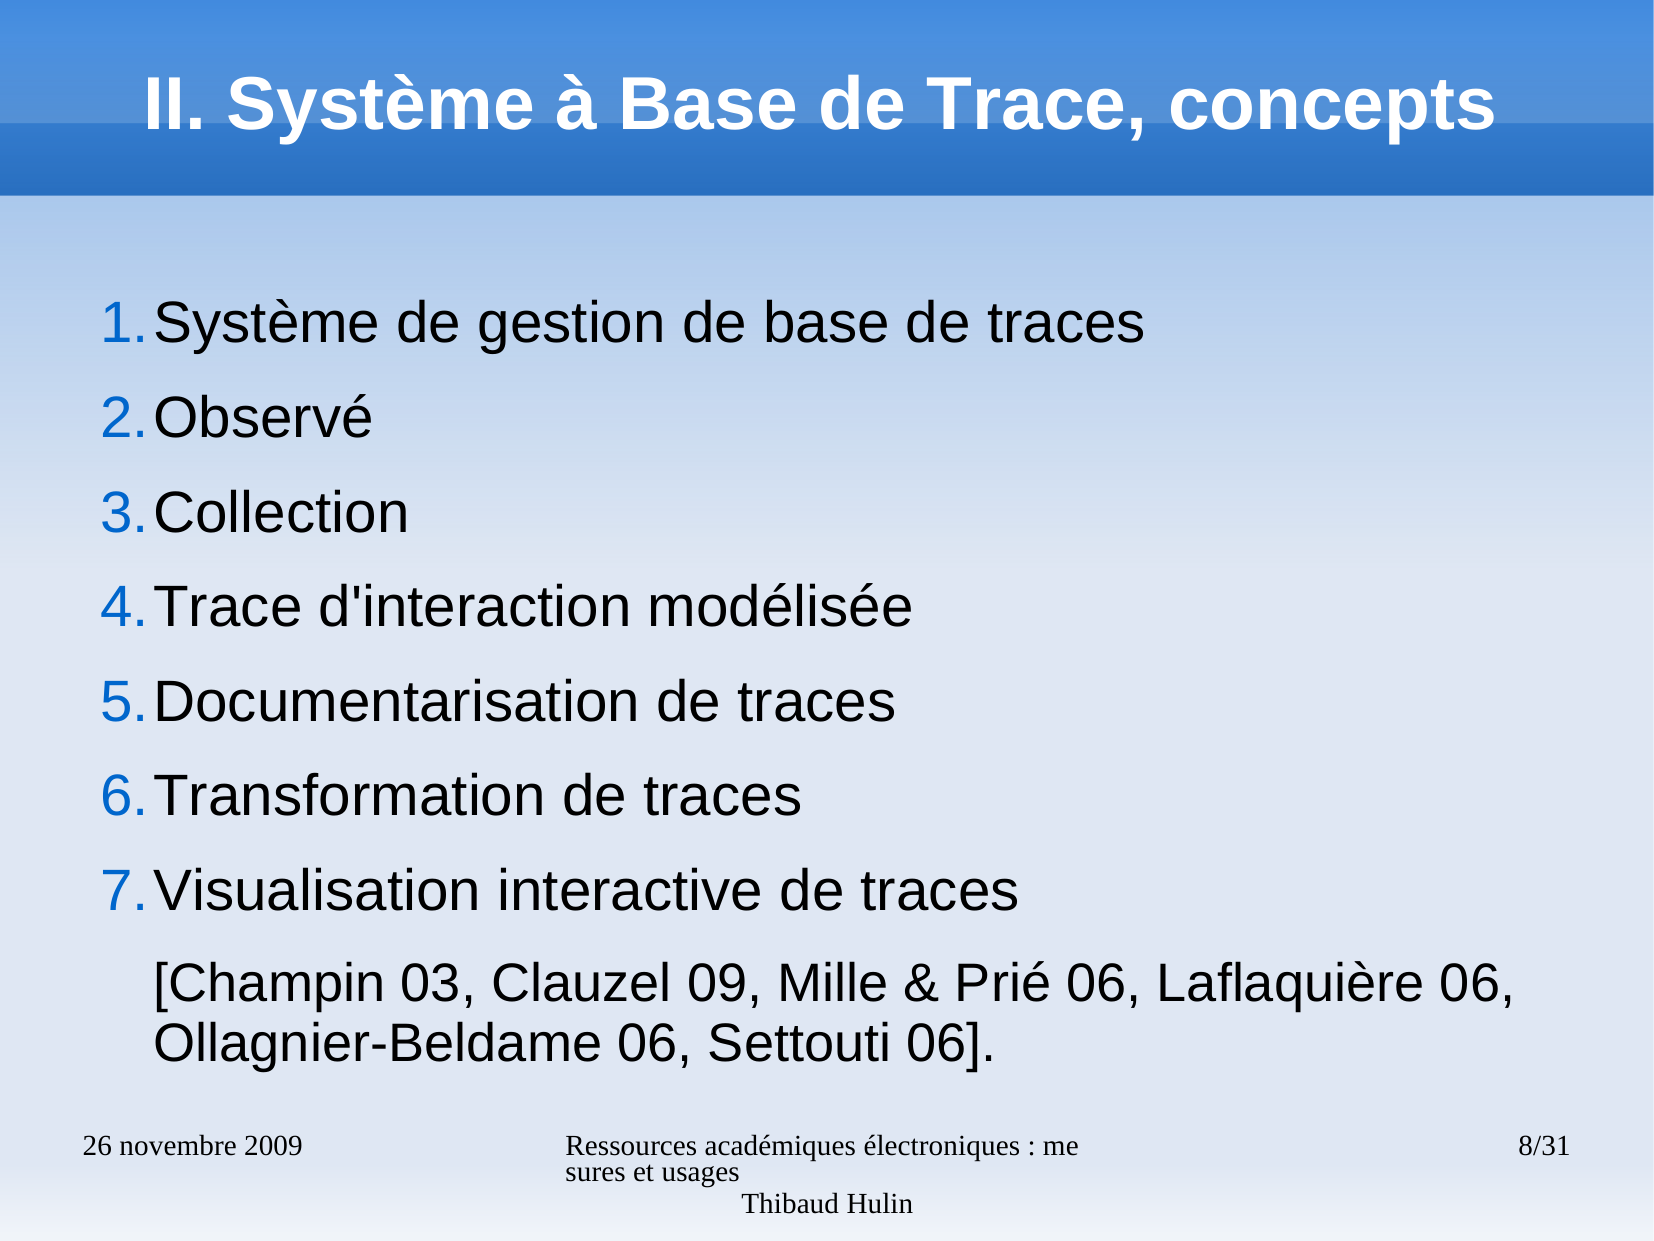

# II. Système à Base de Trace, concepts
Système de gestion de base de traces
Observé
Collection
Trace d'interaction modélisée
Documentarisation de traces
Transformation de traces
Visualisation interactive de traces
[Champin 03, Clauzel 09, Mille & Prié 06, Laflaquière 06, Ollagnier-Beldame 06, Settouti 06].
26 novembre 2009
Ressources académiques électroniques : mesures et usages
8